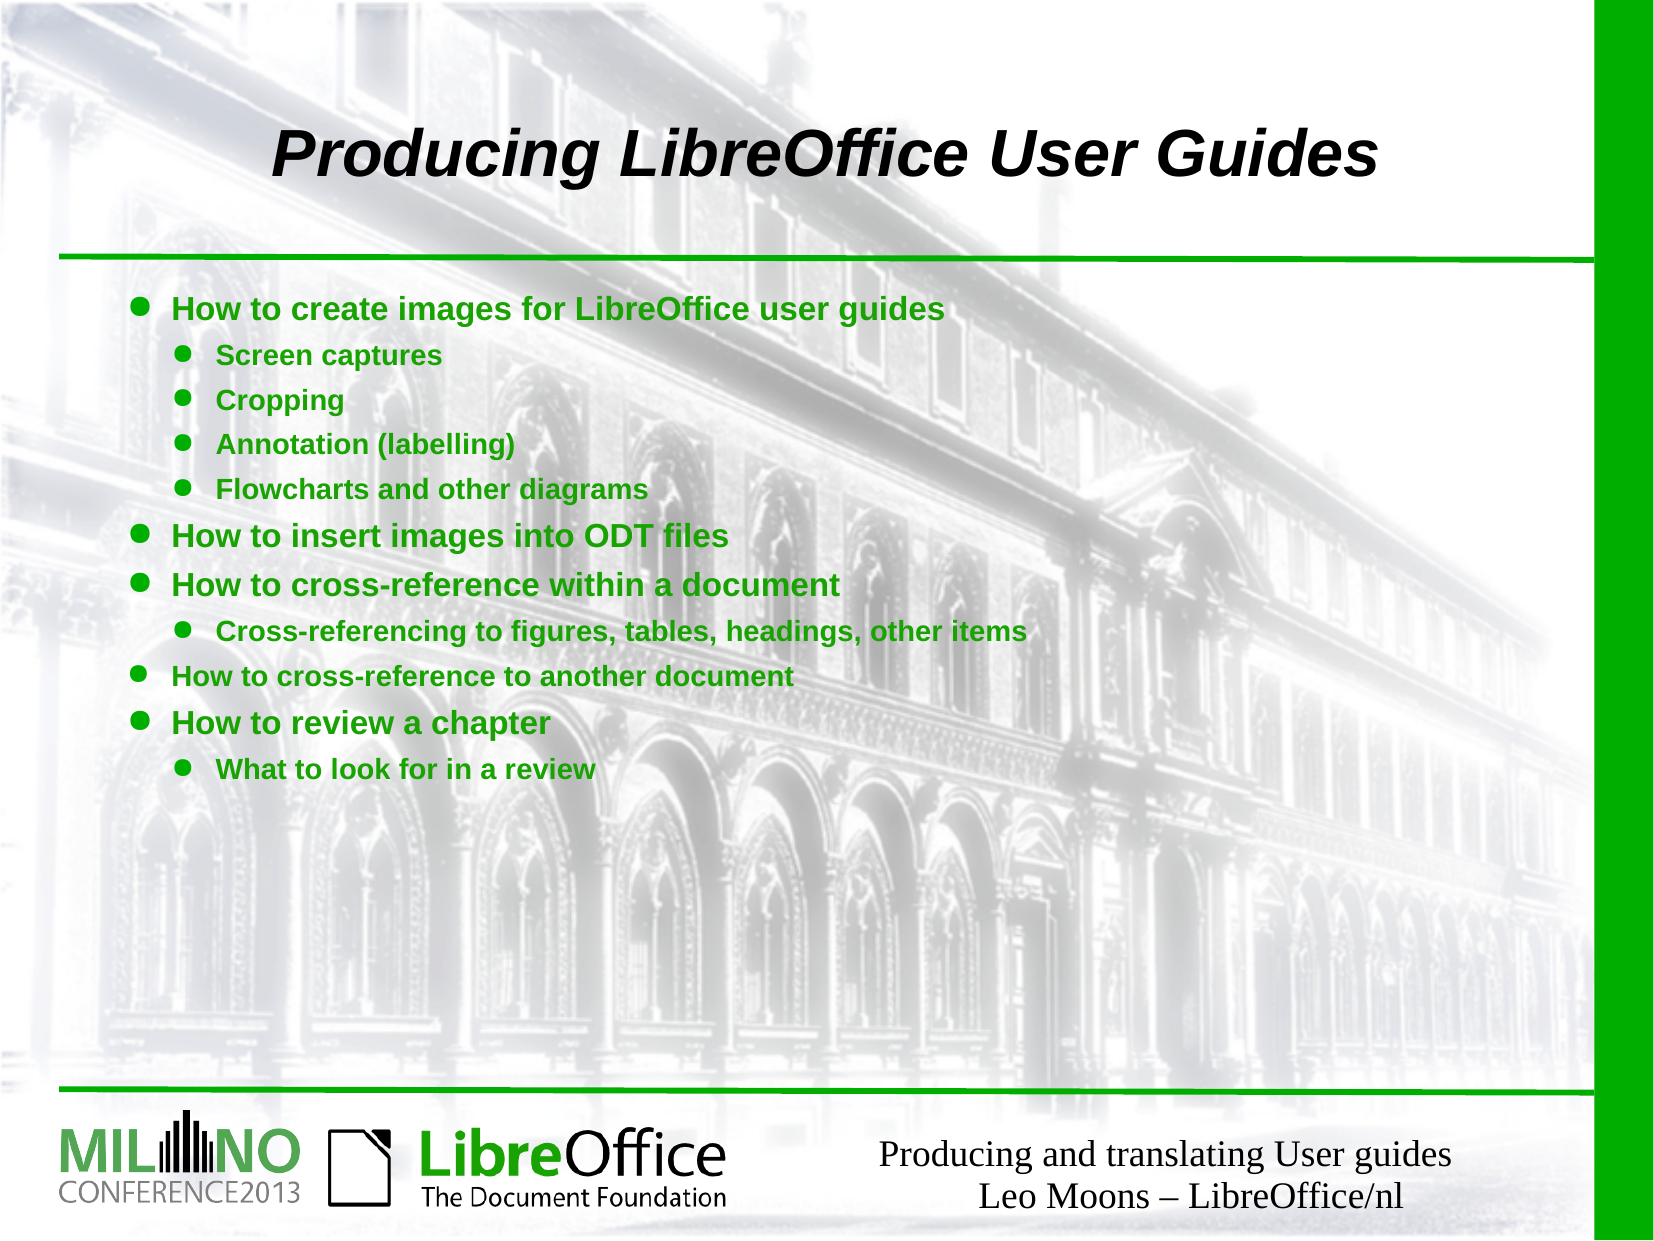

# Producing LibreOffice User Guides
How to create images for LibreOffice user guides
Screen captures
Cropping
Annotation (labelling)
Flowcharts and other diagrams
How to insert images into ODT files
How to cross-reference within a document
Cross-referencing to figures, tables, headings, other items
How to cross-reference to another document
How to review a chapter
What to look for in a review
Producing and translating User guides
Leo Moons – LibreOffice/nl